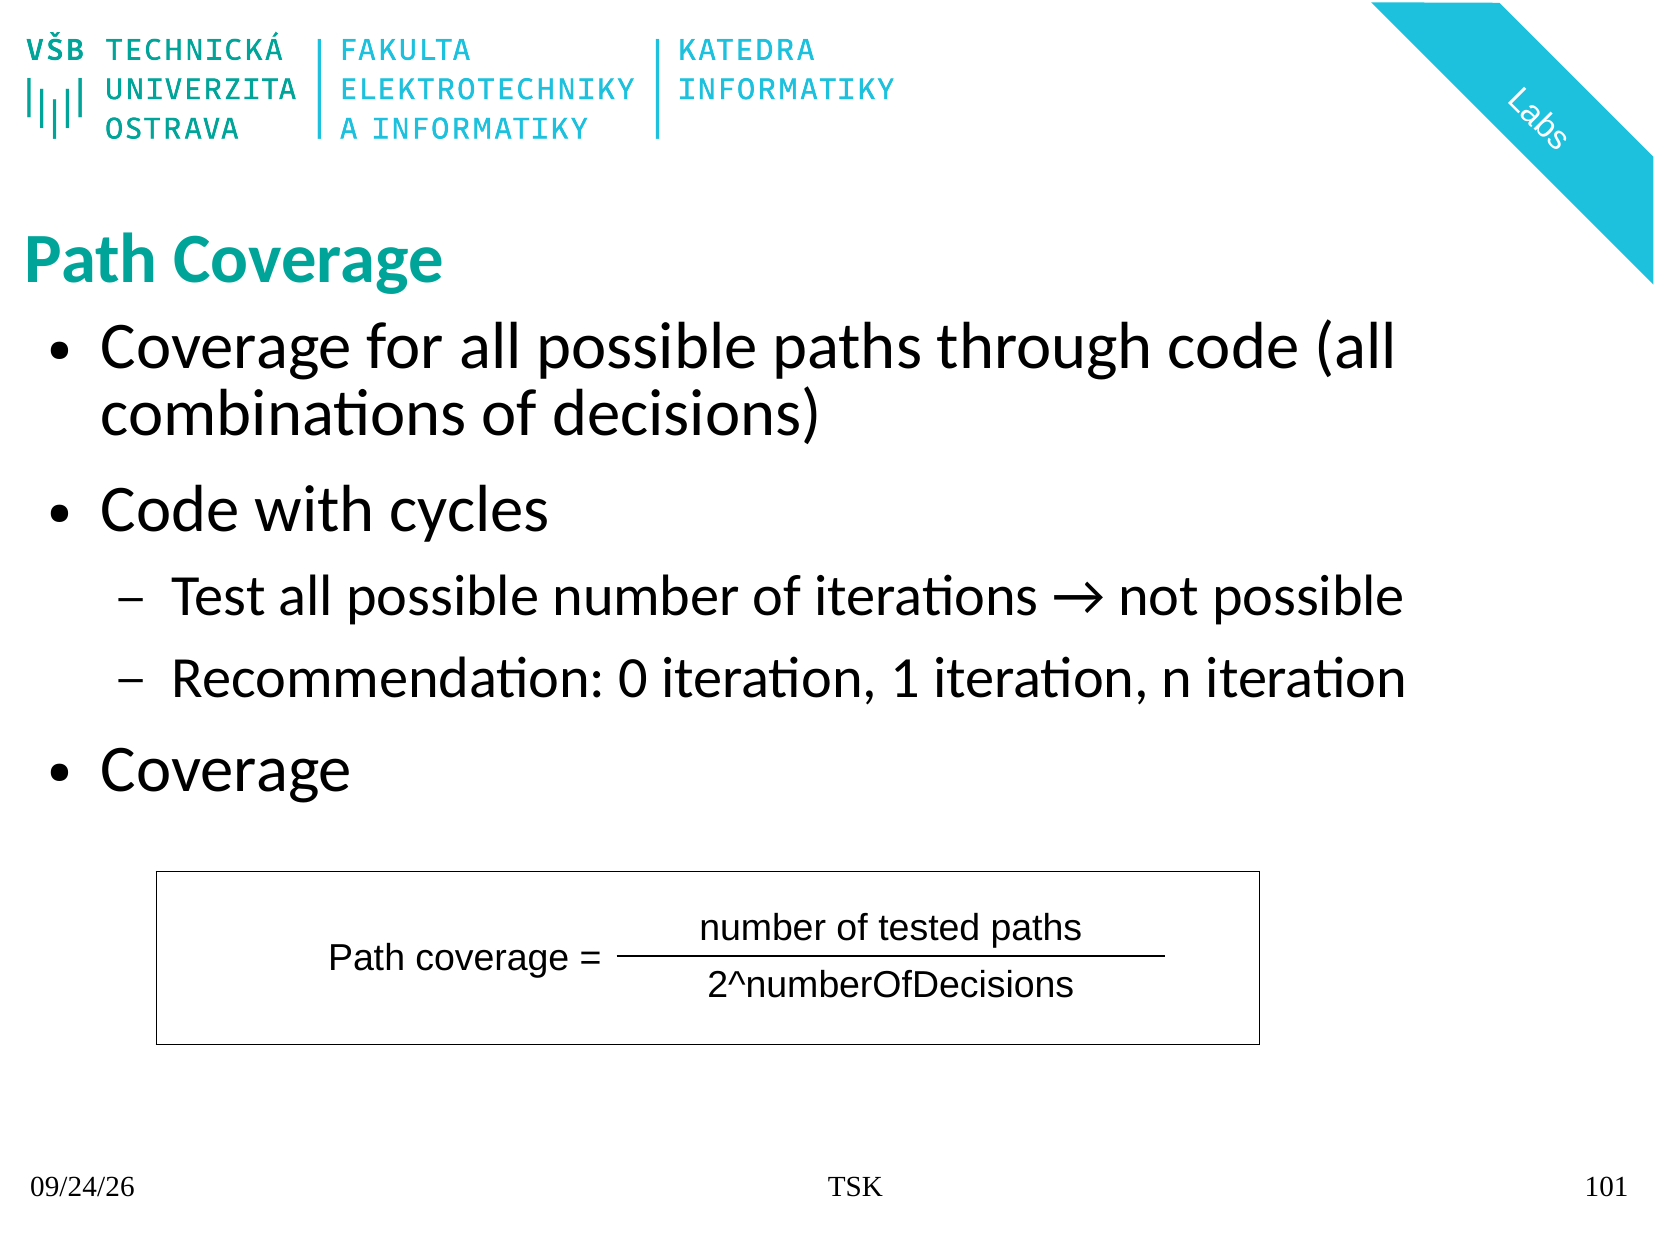

Labs
# Path Coverage
Coverage for all possible paths through code (all combinations of decisions)
Code with cycles
Test all possible number of iterations → not possible
Recommendation: 0 iteration, 1 iteration, n iteration
Coverage
| Path coverage = | number of tested paths | |
| --- | --- | --- |
| | 2^numberOfDecisions | |
TSK
101